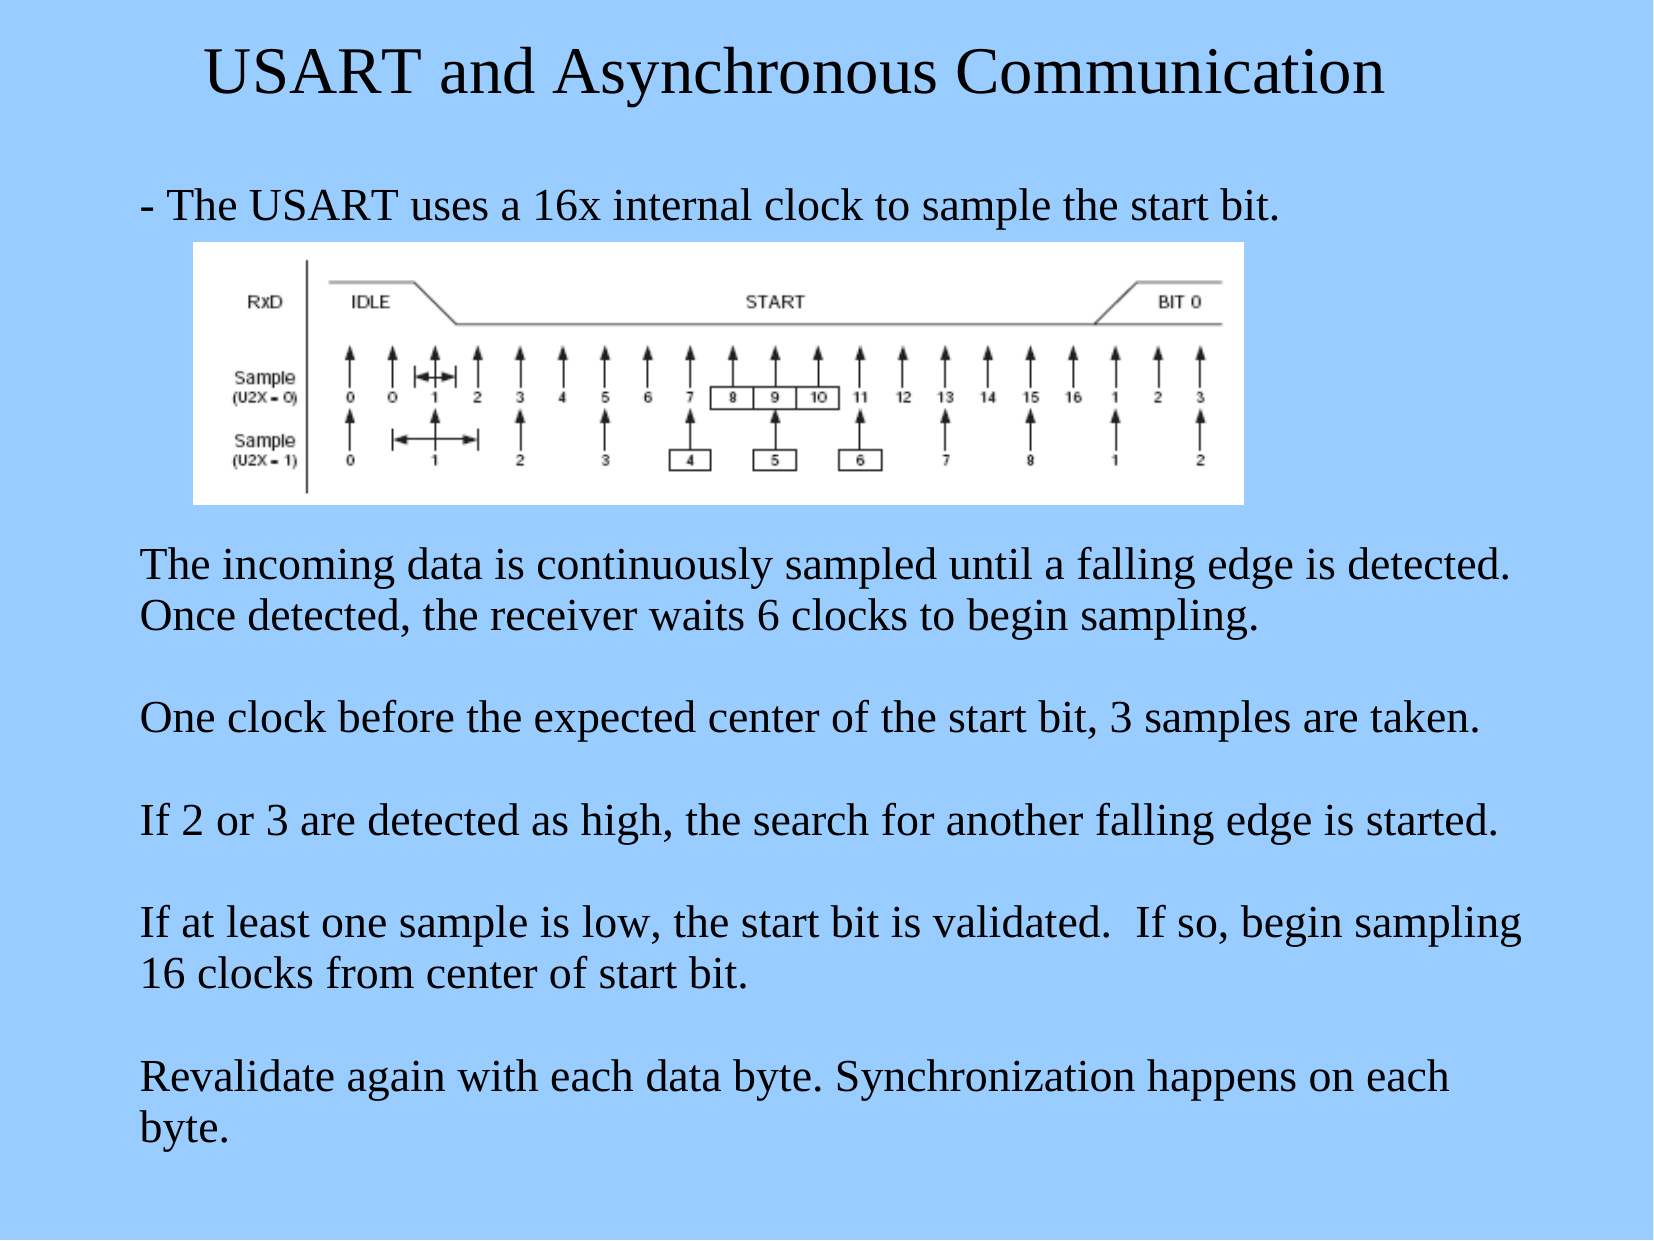

USART and Asynchronous Communication
- The USART uses a 16x internal clock to sample the start bit.
The incoming data is continuously sampled until a falling edge is detected.
Once detected, the receiver waits 6 clocks to begin sampling.
One clock before the expected center of the start bit, 3 samples are taken.
If 2 or 3 are detected as high, the search for another falling edge is started.
If at least one sample is low, the start bit is validated. If so, begin sampling
16 clocks from center of start bit.
Revalidate again with each data byte. Synchronization happens on each
byte.